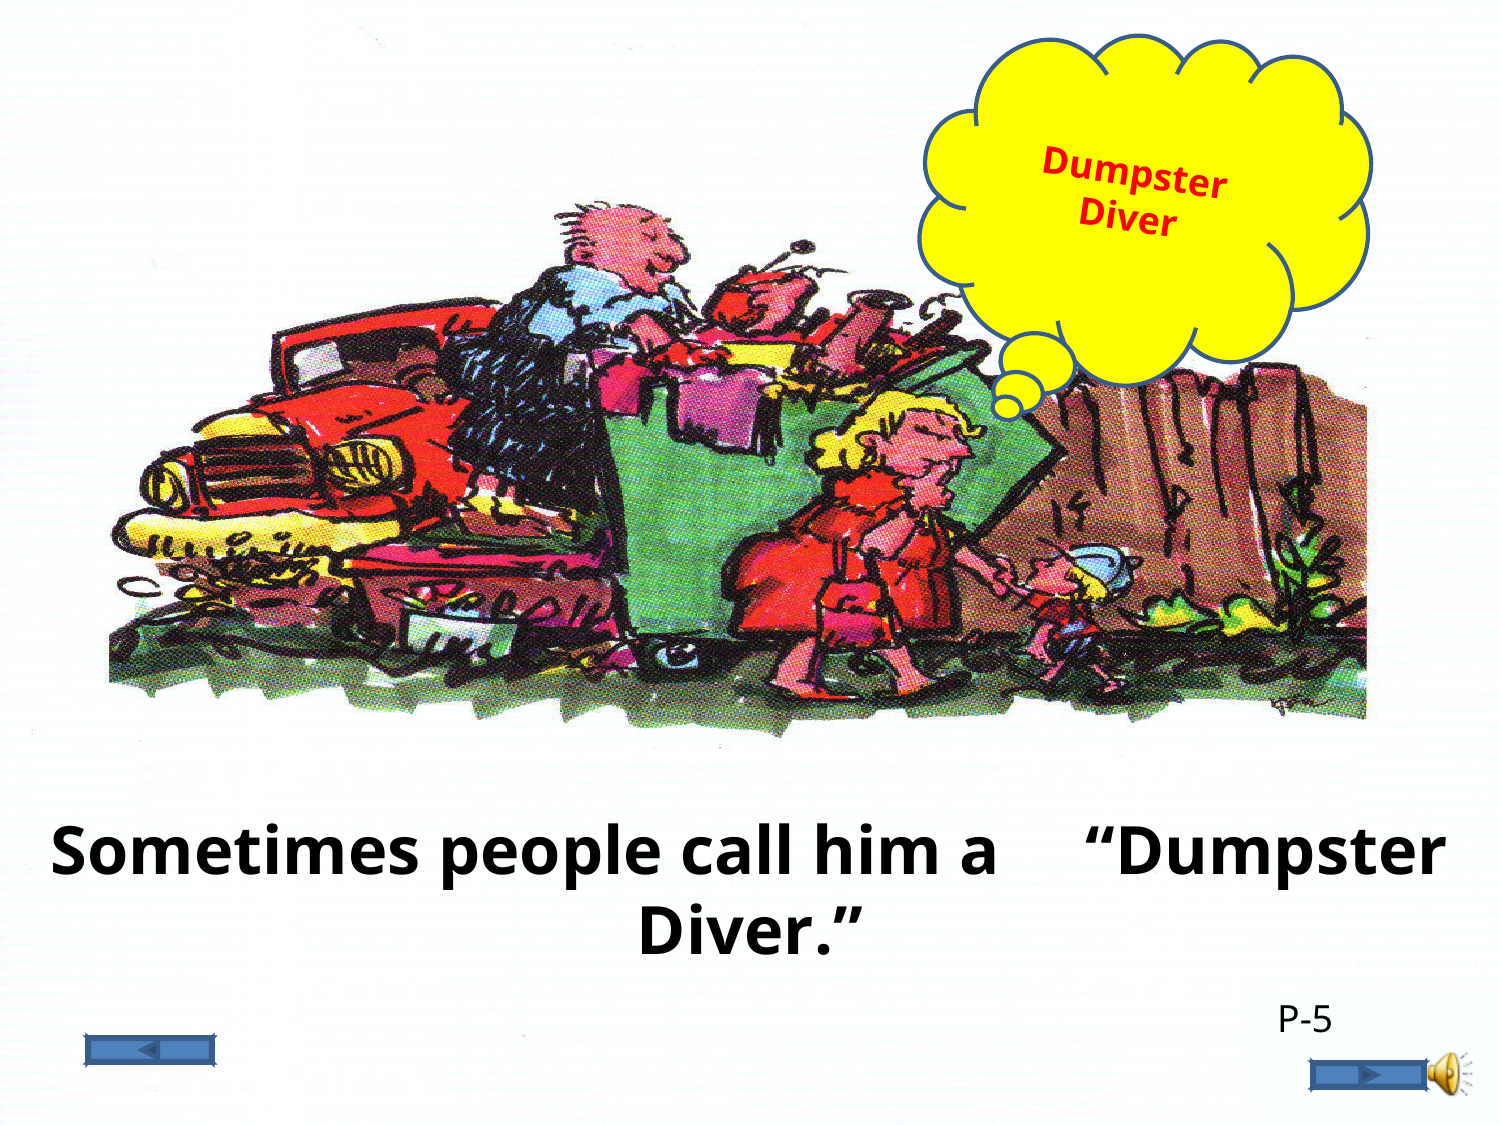

Dumpster
Diver
Sometimes people call him a “Dumpster Diver.”
P-5